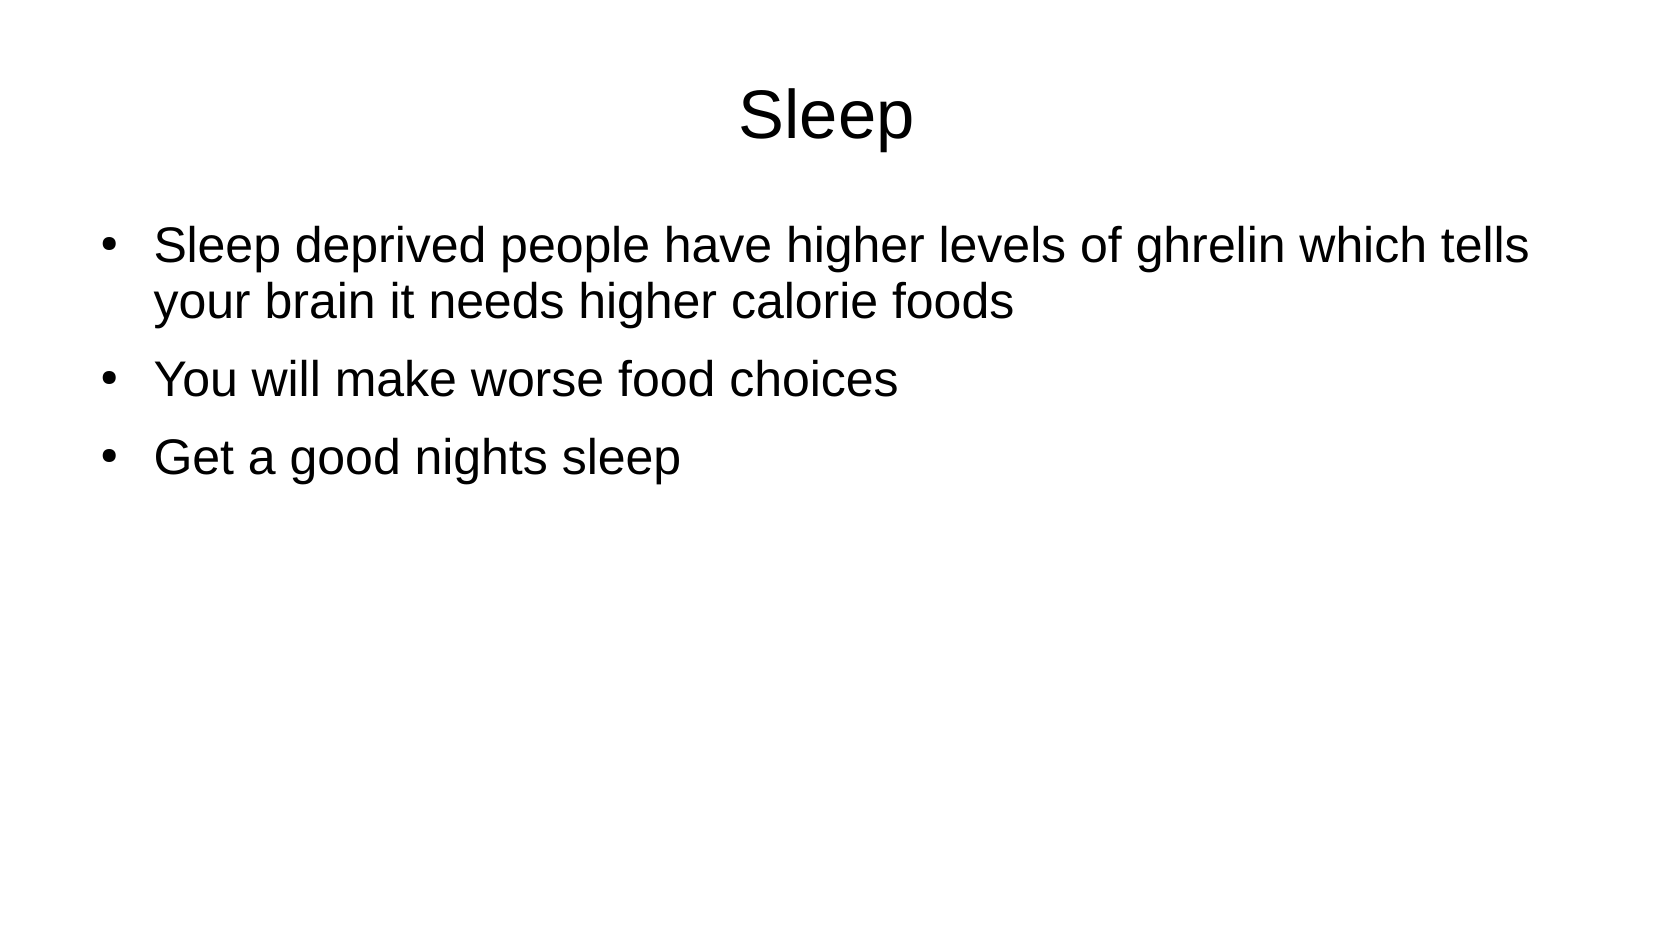

# Sleep
Sleep deprived people have higher levels of ghrelin which tells your brain it needs higher calorie foods
You will make worse food choices
Get a good nights sleep